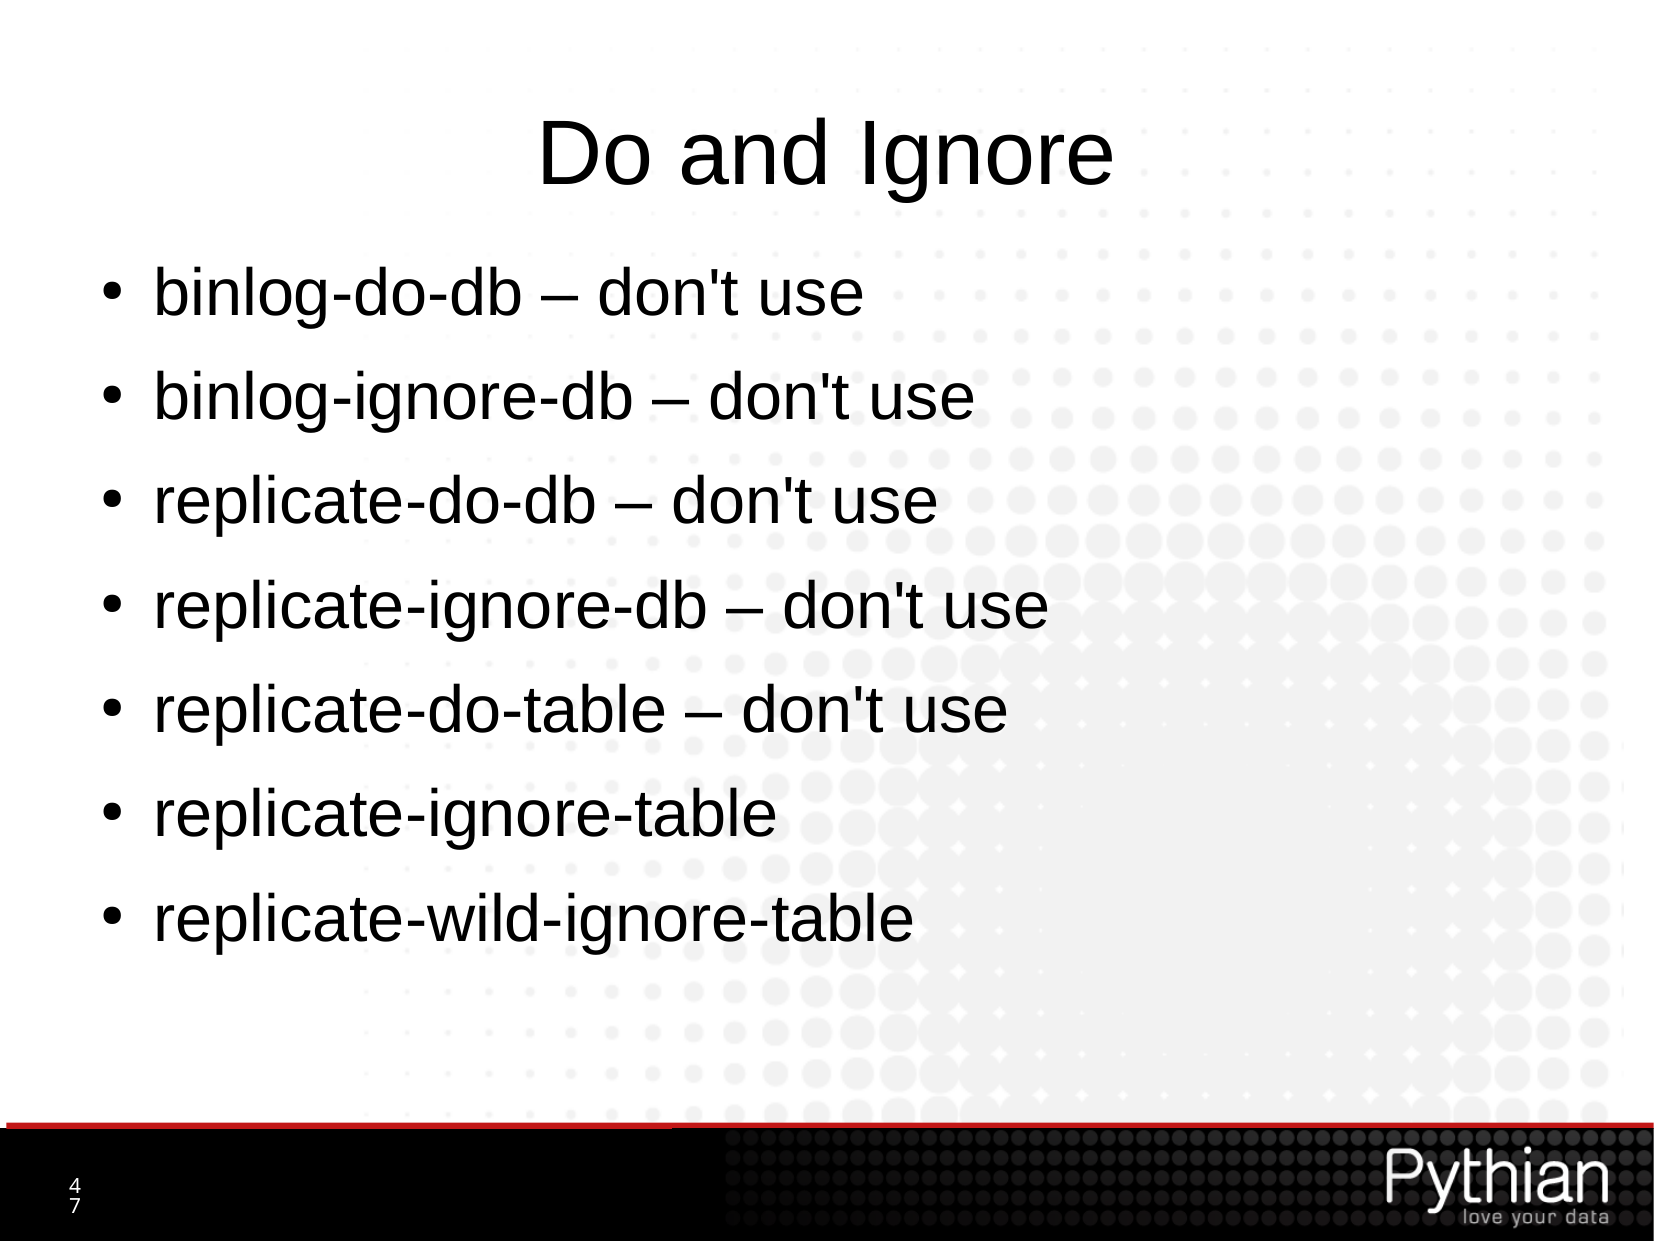

# Do and Ignore
binlog-do-db – don't use
binlog-ignore-db – don't use
replicate-do-db – don't use
replicate-ignore-db – don't use
replicate-do-table – don't use
replicate-ignore-table
replicate-wild-ignore-table